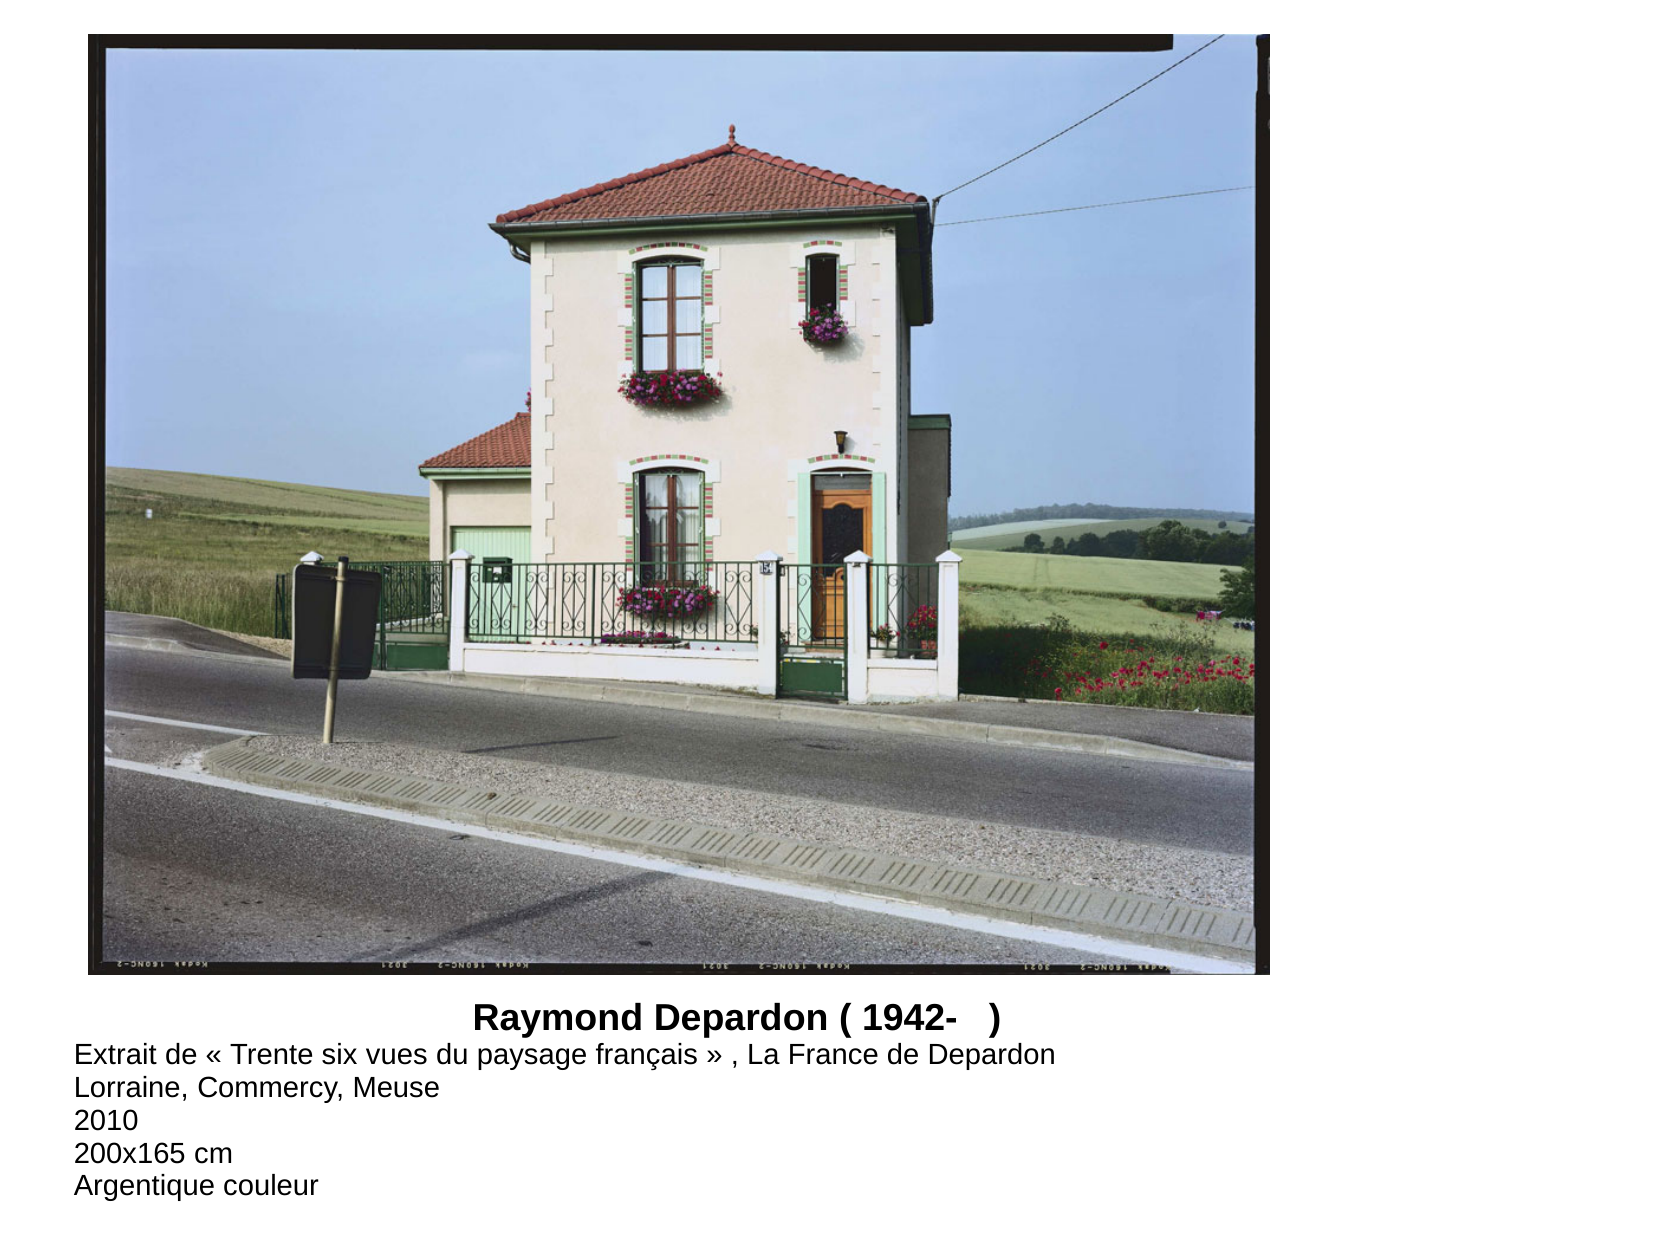

Raymond Depardon ( 1942- )
Extrait de « Trente six vues du paysage français » , La France de Depardon
Lorraine, Commercy, Meuse
2010
200x165 cm
Argentique couleur